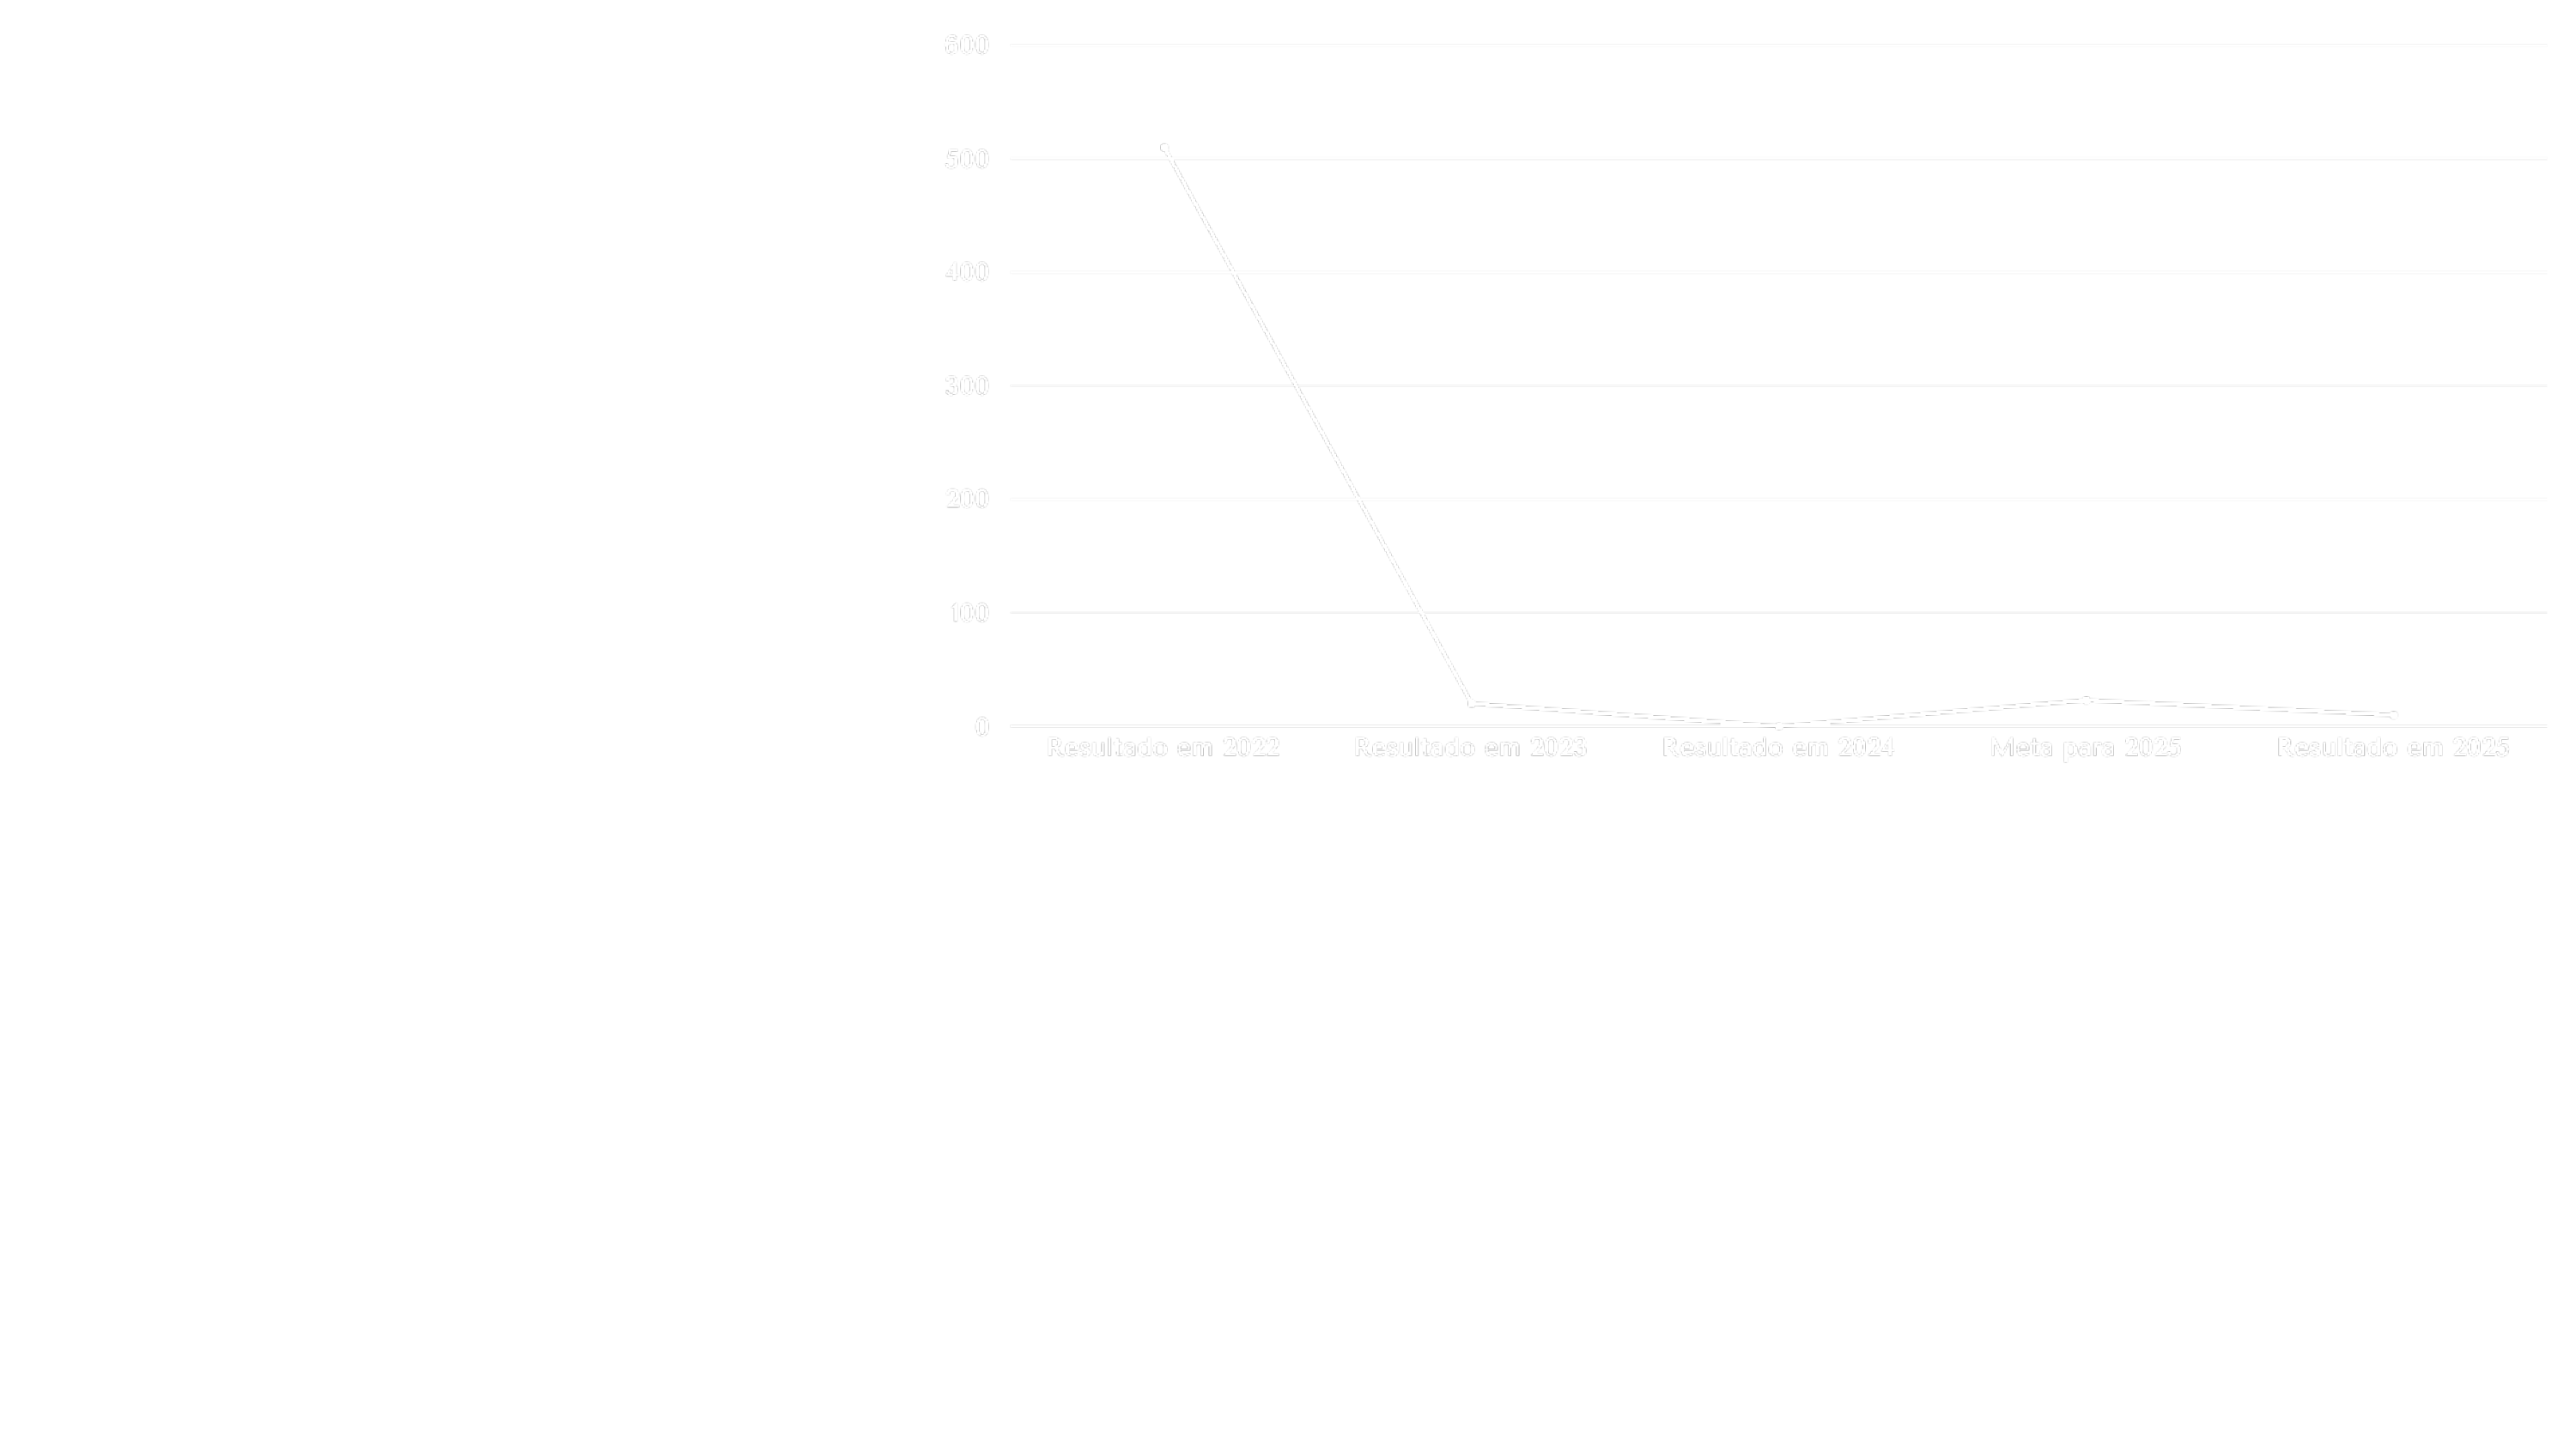

Indicador - Destinação de Resíduos Eletroeletrônicos – DEI
Unidade de medida: kg
Definição da Meta Aumentar a correta destinação de resíduos sólidos às cooperativas em 5%
Resultado 2022 - 510
Resultado 2023 - 19,78
Resultado em 2024 - 0
Meta para 2025 - 23
Resultado em 2025 - 10